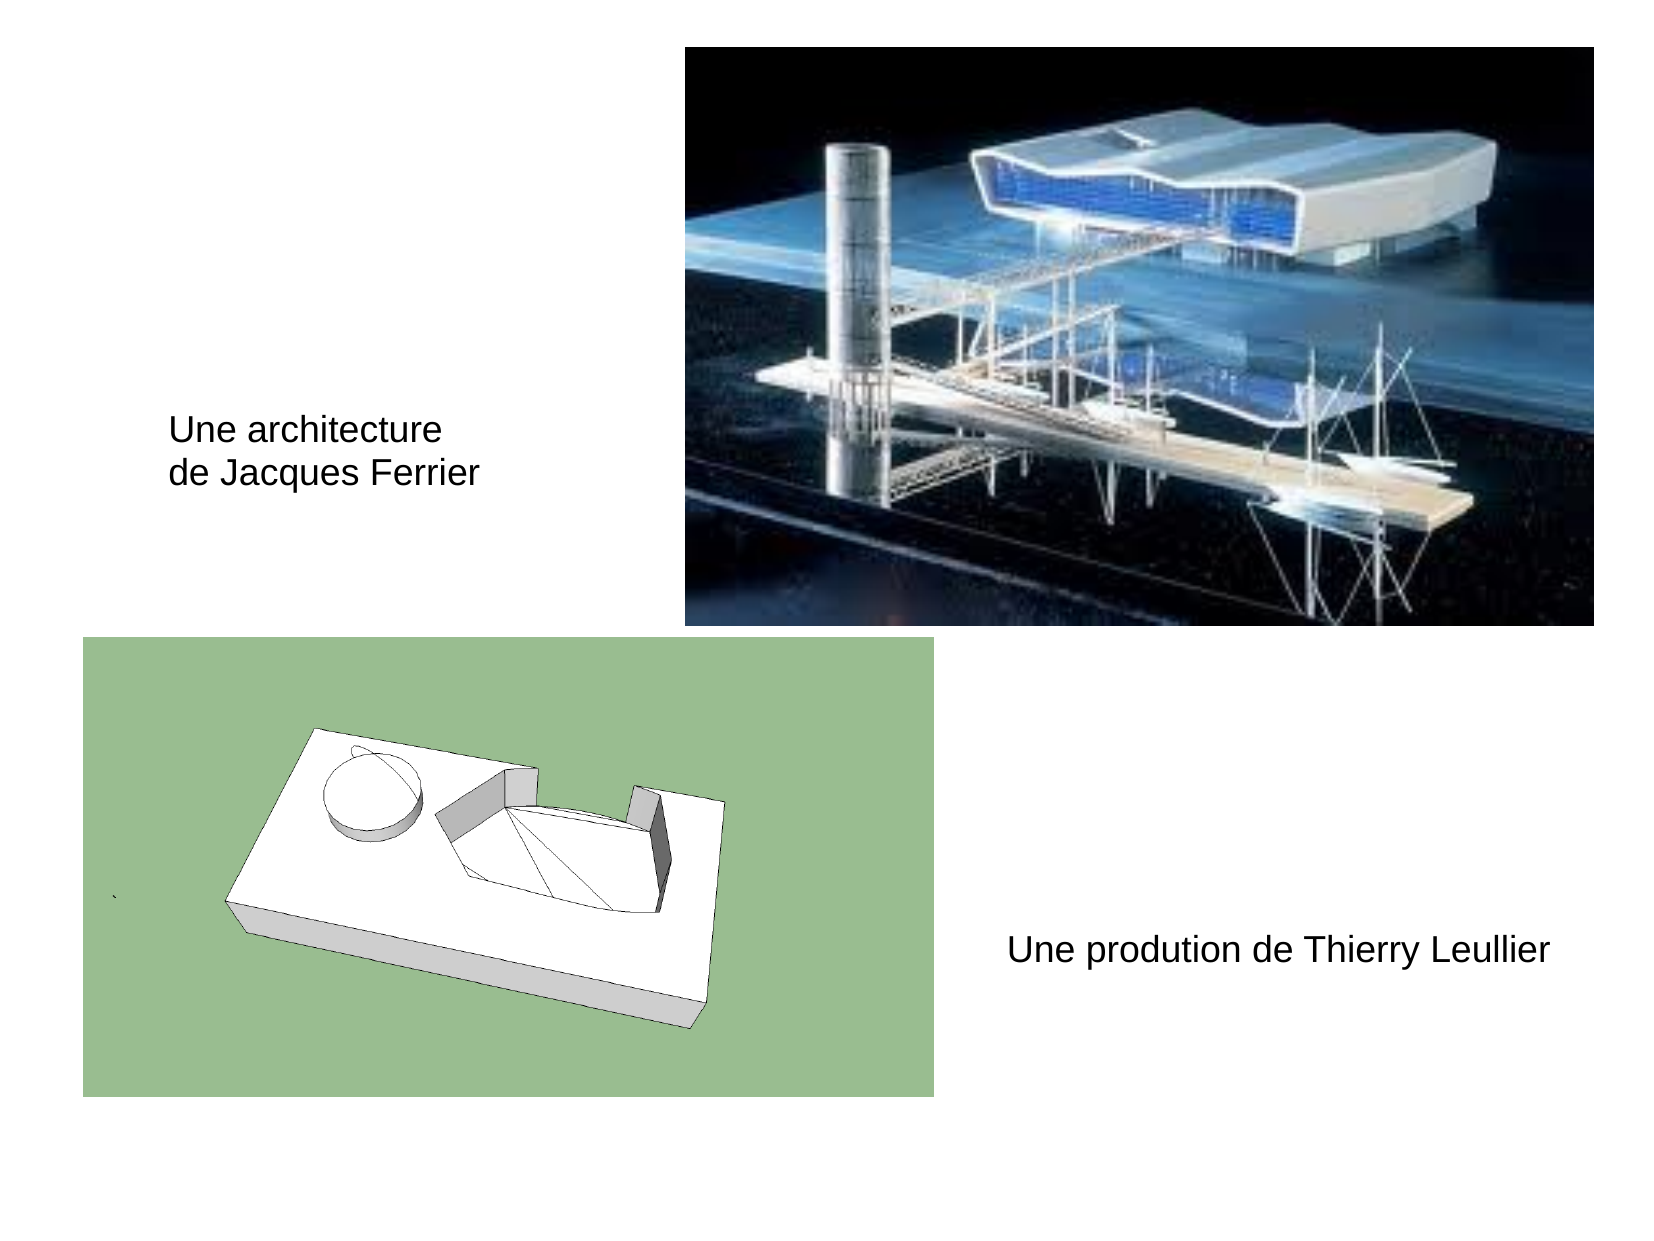

#
Une architecture
de Jacques Ferrier
Une prodution de Thierry Leullier